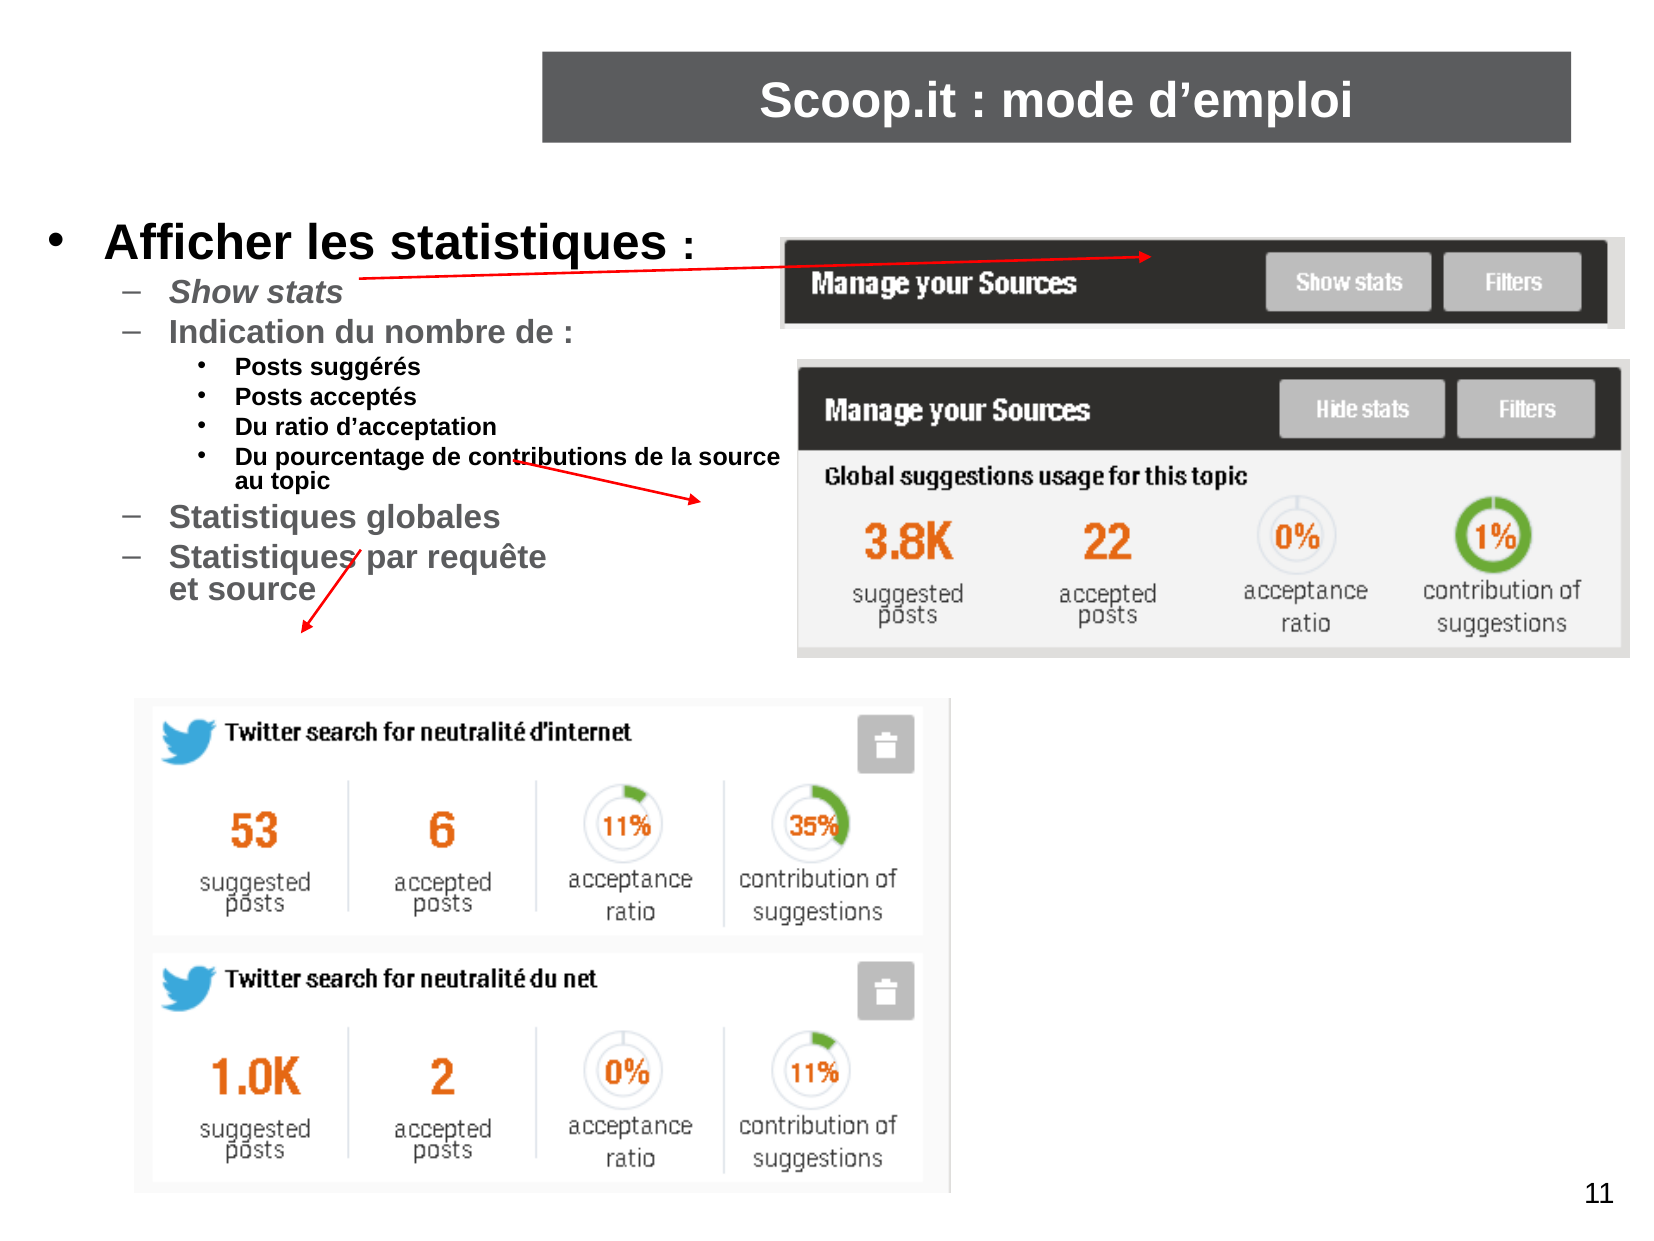

Scoop.it : mode d’emploi
Afficher les statistiques :
Show stats
Indication du nombre de :
Posts suggérés
Posts acceptés
Du ratio d’acceptation
Du pourcentage de contributions de la source au topic
Statistiques globales
Statistiques par requête
et source